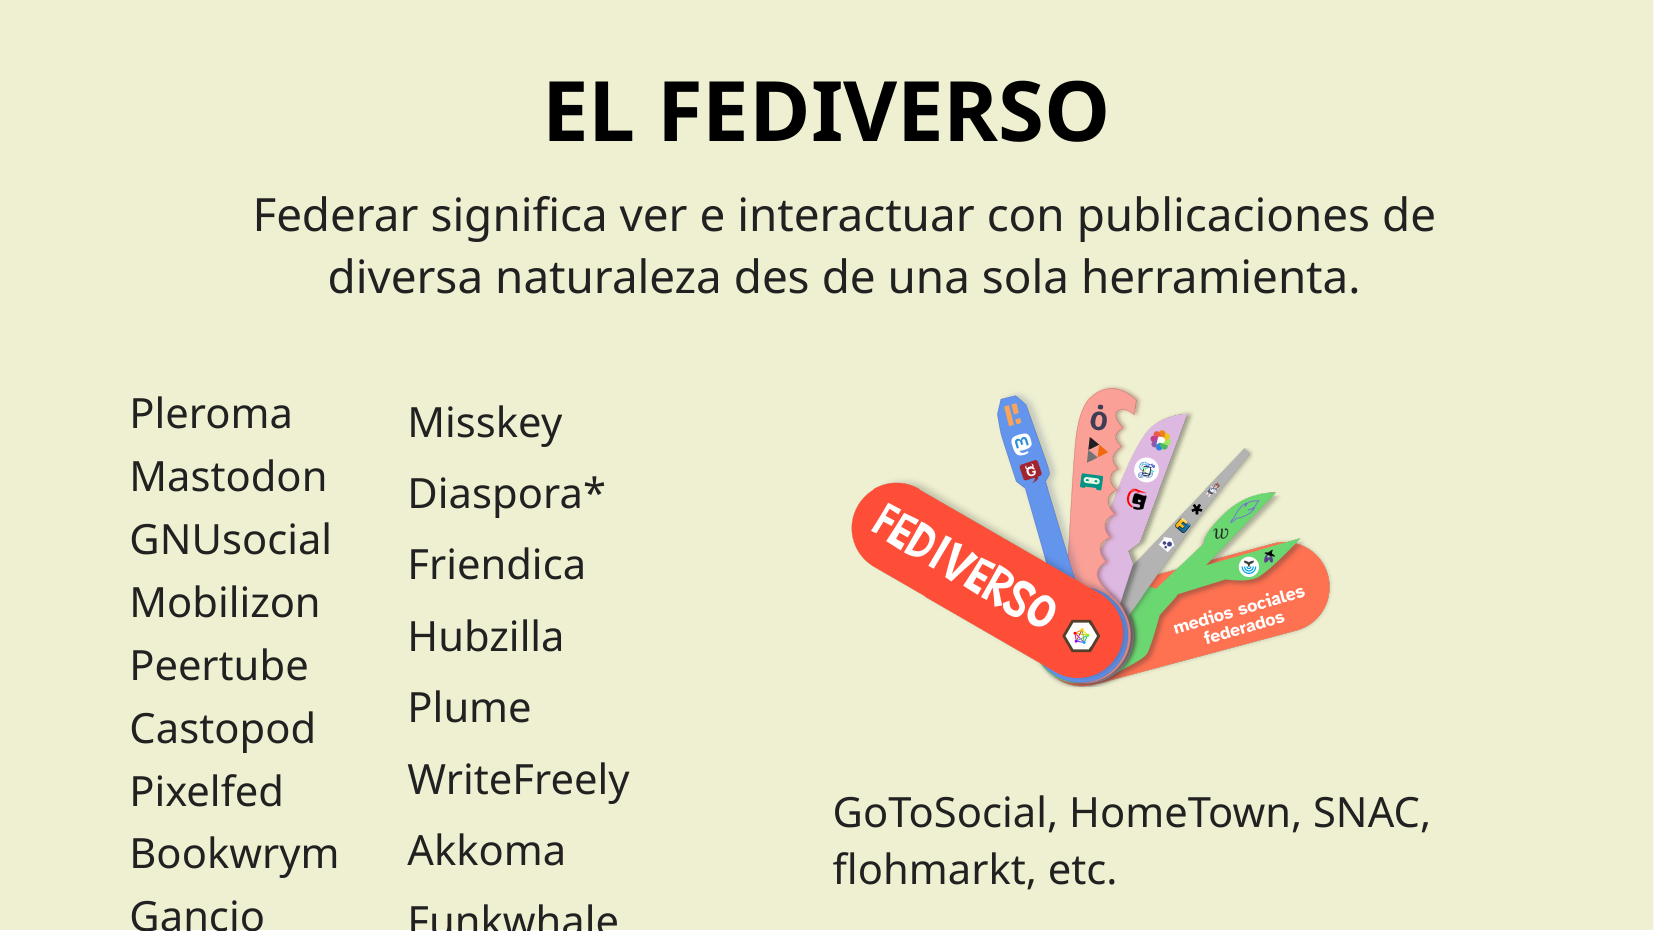

# El fediverso
Federar significa ver e interactuar con publicaciones de diversa naturaleza des de una sola herramienta.
Misskey
Diaspora*
Friendica
Hubzilla
Plume
WriteFreely
Akkoma
Funkwhale
Pleroma
Mastodon
GNUsocial
Mobilizon
Peertube
Castopod
Pixelfed
Bookwrym
Gancio
GoToSocial, HomeTown, SNAC, flohmarkt, etc.